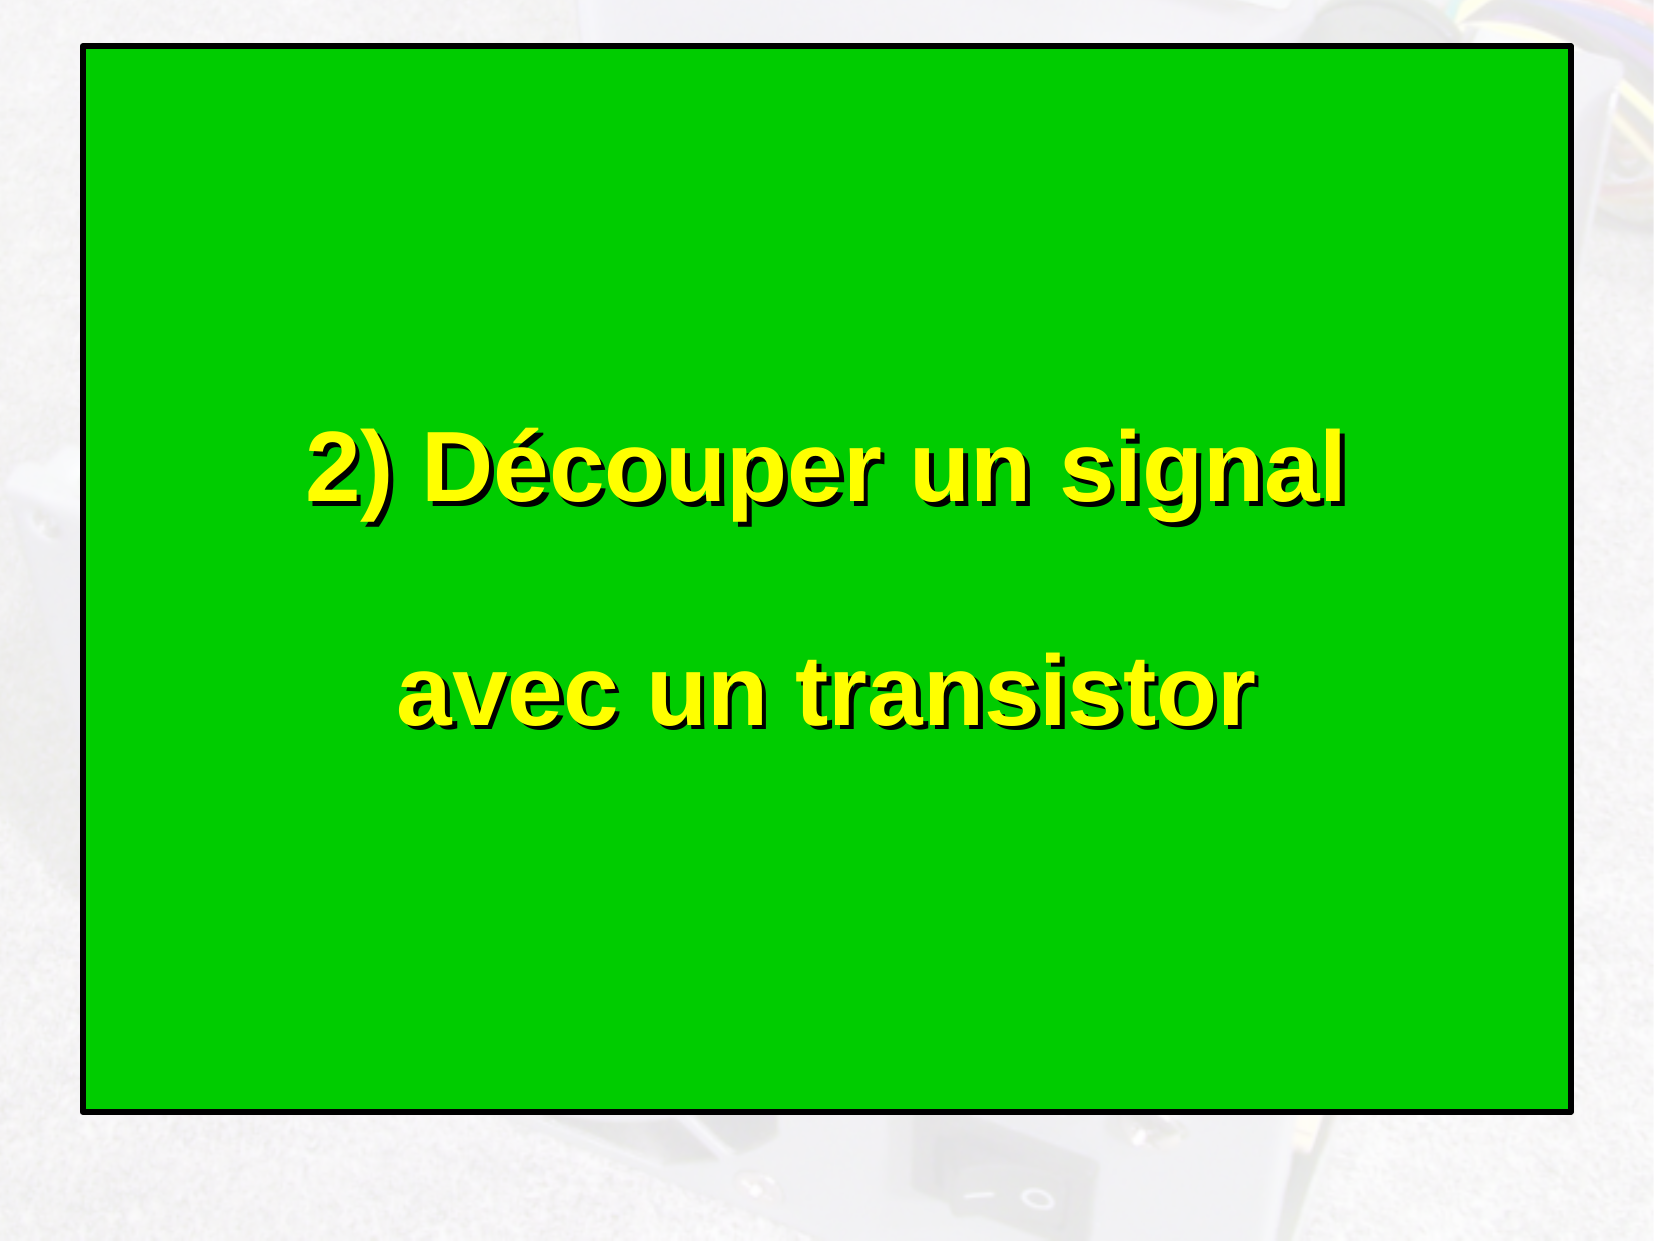

# 2) Découper un signal avec un transistor